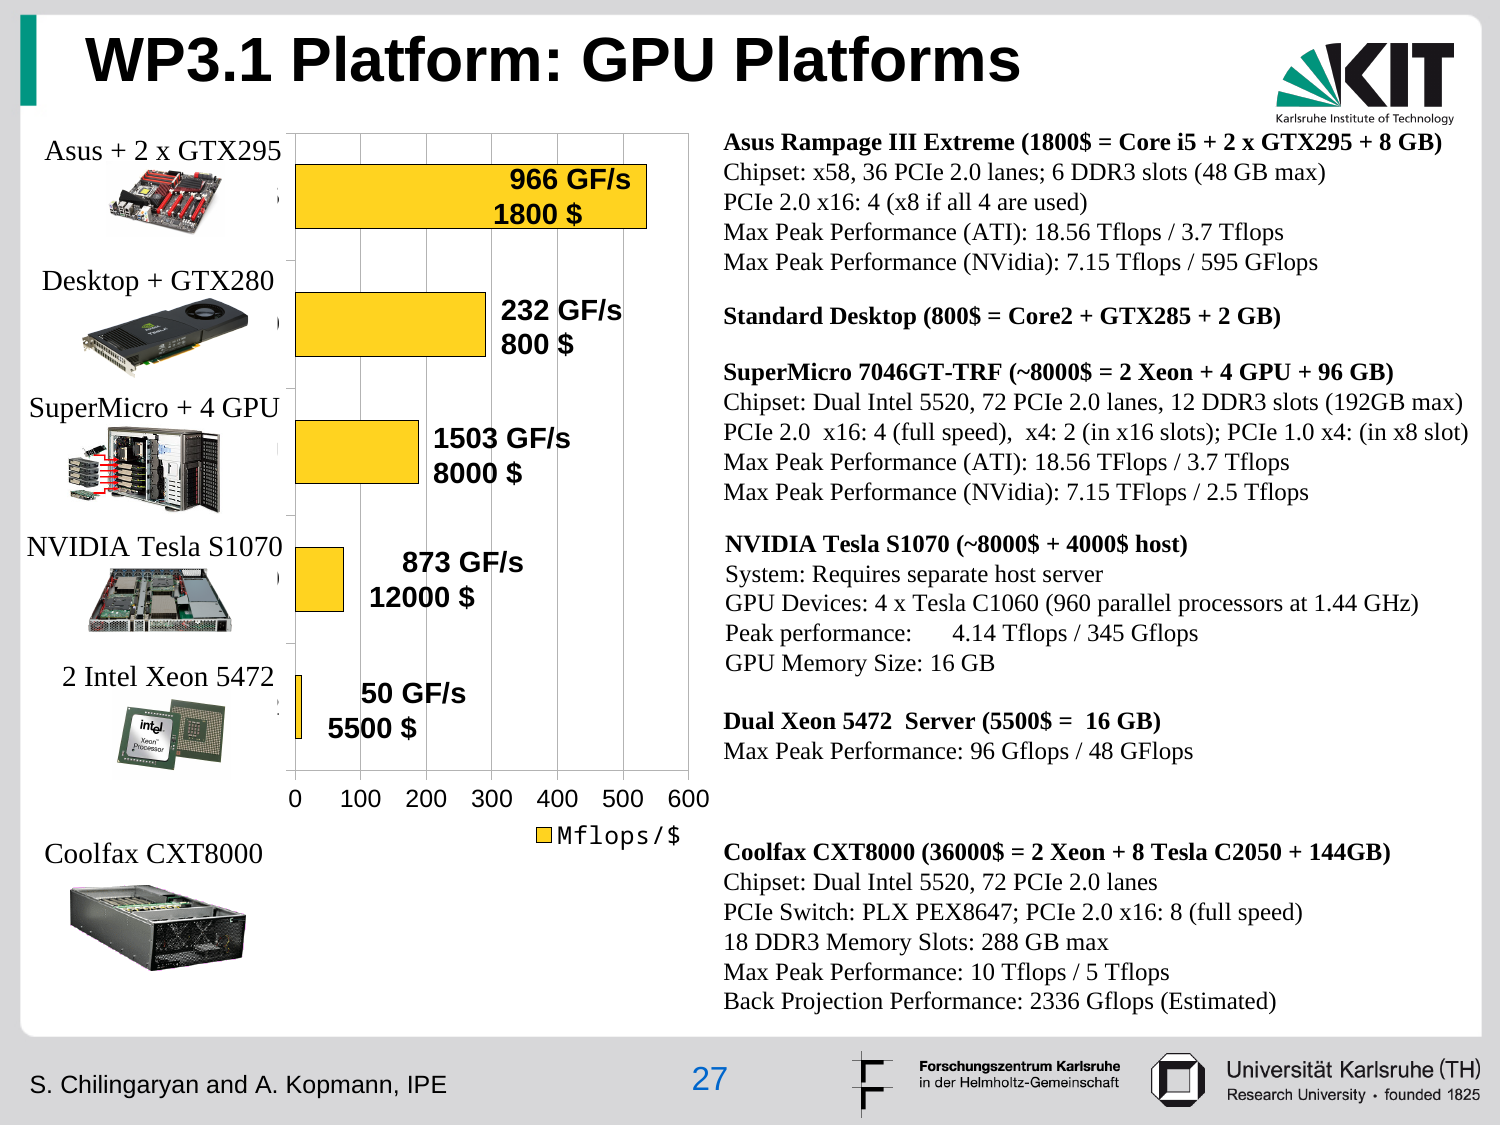

# WP3.1 Platform: GPU Platforms
### Chart
| Category | Mflops/$ |
|---|---|
| ASUS + 2 x GTX295 | 536.0 |
| Desktop + GTX280 | 290.0 |
| SuperMicro + 4 GPU | 188.0 |
| Tesla S1070 | 73.0 |
| 2 Xeon 5472 | 9.0 |Asus Rampage III Extreme (1800$ = Core i5 + 2 x GTX295 + 8 GB)
Chipset: x58, 36 PCIe 2.0 lanes; 6 DDR3 slots (48 GB max)
PCIe 2.0 x16: 4 (x8 if all 4 are used)
Max Peak Performance (ATI): 18.56 Tflops / 3.7 Tflops
Max Peak Performance (NVidia): 7.15 Tflops / 595 GFlops
Asus + 2 x GTX295
 966 GF/s
1800 $
Desktop + GTX280
232 GF/s
800 $
Standard Desktop (800$ = Core2 + GTX285 + 2 GB)
SuperMicro 7046GT-TRF (~8000$ = 2 Xeon + 4 GPU + 96 GB)
Chipset: Dual Intel 5520, 72 PCIe 2.0 lanes, 12 DDR3 slots (192GB max)
PCIe 2.0 x16: 4 (full speed), x4: 2 (in x16 slots); PCIe 1.0 x4: (in x8 slot)
Max Peak Performance (ATI): 18.56 TFlops / 3.7 Tflops
Max Peak Performance (NVidia): 7.15 TFlops / 2.5 Tflops
SuperMicro + 4 GPU
1503 GF/s
8000 $
NVIDIA Tesla S1070
NVIDIA Tesla S1070 (~8000$ + 4000$ host)
System: Requires separate host server
GPU Devices: 4 x Tesla C1060 (960 parallel processors at 1.44 GHz)
Peak performance:	 4.14 Tflops / 345 Gflops
GPU Memory Size: 16 GB
 873 GF/s
12000 $
2 Intel Xeon 5472
 50 GF/s
5500 $
Dual Xeon 5472 Server (5500$ = 16 GB)
Max Peak Performance: 96 Gflops / 48 GFlops
Coolfax CXT8000
Coolfax CXT8000 (36000$ = 2 Xeon + 8 Tesla C2050 + 144GB)
Chipset: Dual Intel 5520, 72 PCIe 2.0 lanes
PCIe Switch: PLX PEX8647; PCIe 2.0 x16: 8 (full speed)
18 DDR3 Memory Slots: 288 GB max
Max Peak Performance: 10 Tflops / 5 Tflops
Back Projection Performance: 2336 Gflops (Estimated)
S. Chilingaryan and A. Kopmann, IPE